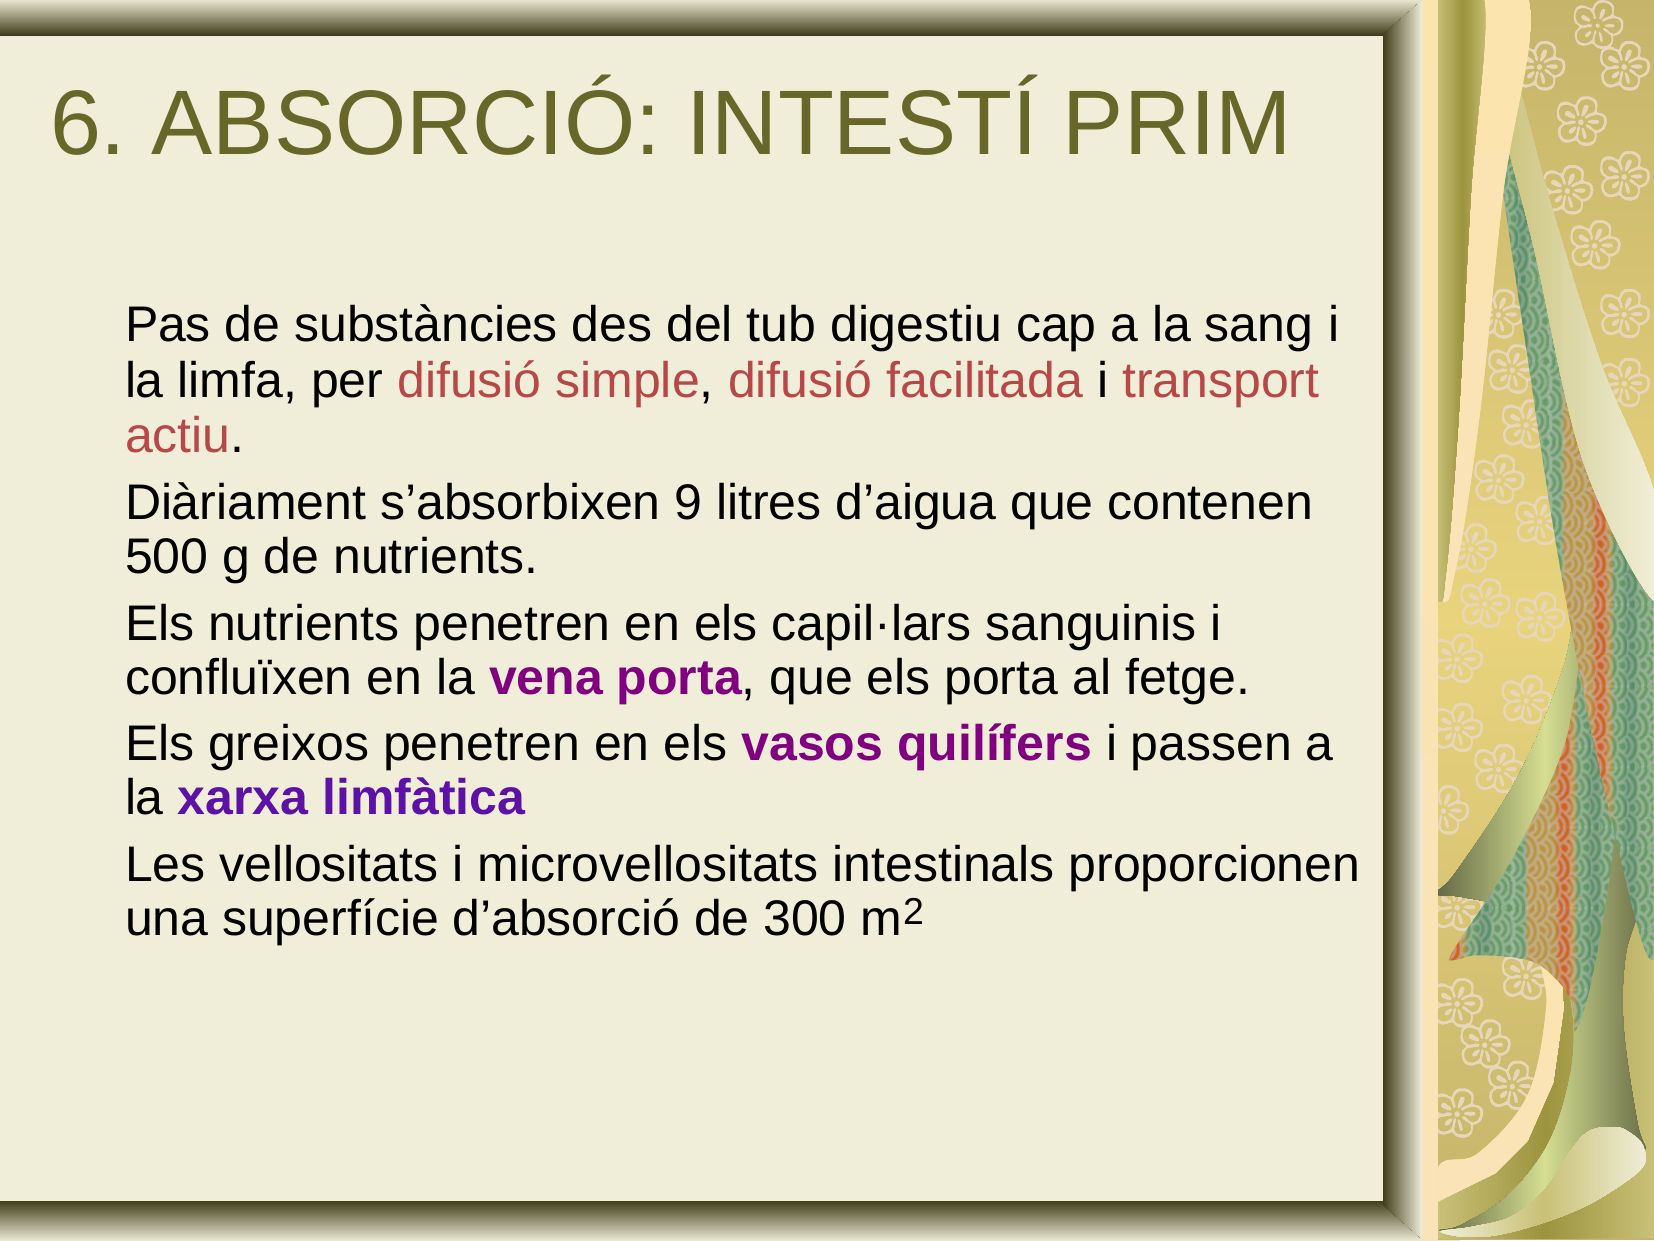

6. ABSORCIÓ: INTESTÍ PRIM
Pas de substàncies des del tub digestiu cap a la sang i la limfa, per difusió simple, difusió facilitada i transport actiu.
Diàriament s’absorbixen 9 litres d’aigua que contenen 500 g de nutrients.
Els nutrients penetren en els capil·lars sanguinis i confluïxen en la vena porta, que els porta al fetge.
Els greixos penetren en els vasos quilífers i passen a la xarxa limfàtica
Les vellositats i microvellositats intestinals proporcionen una superfície d’absorció de 300 m2